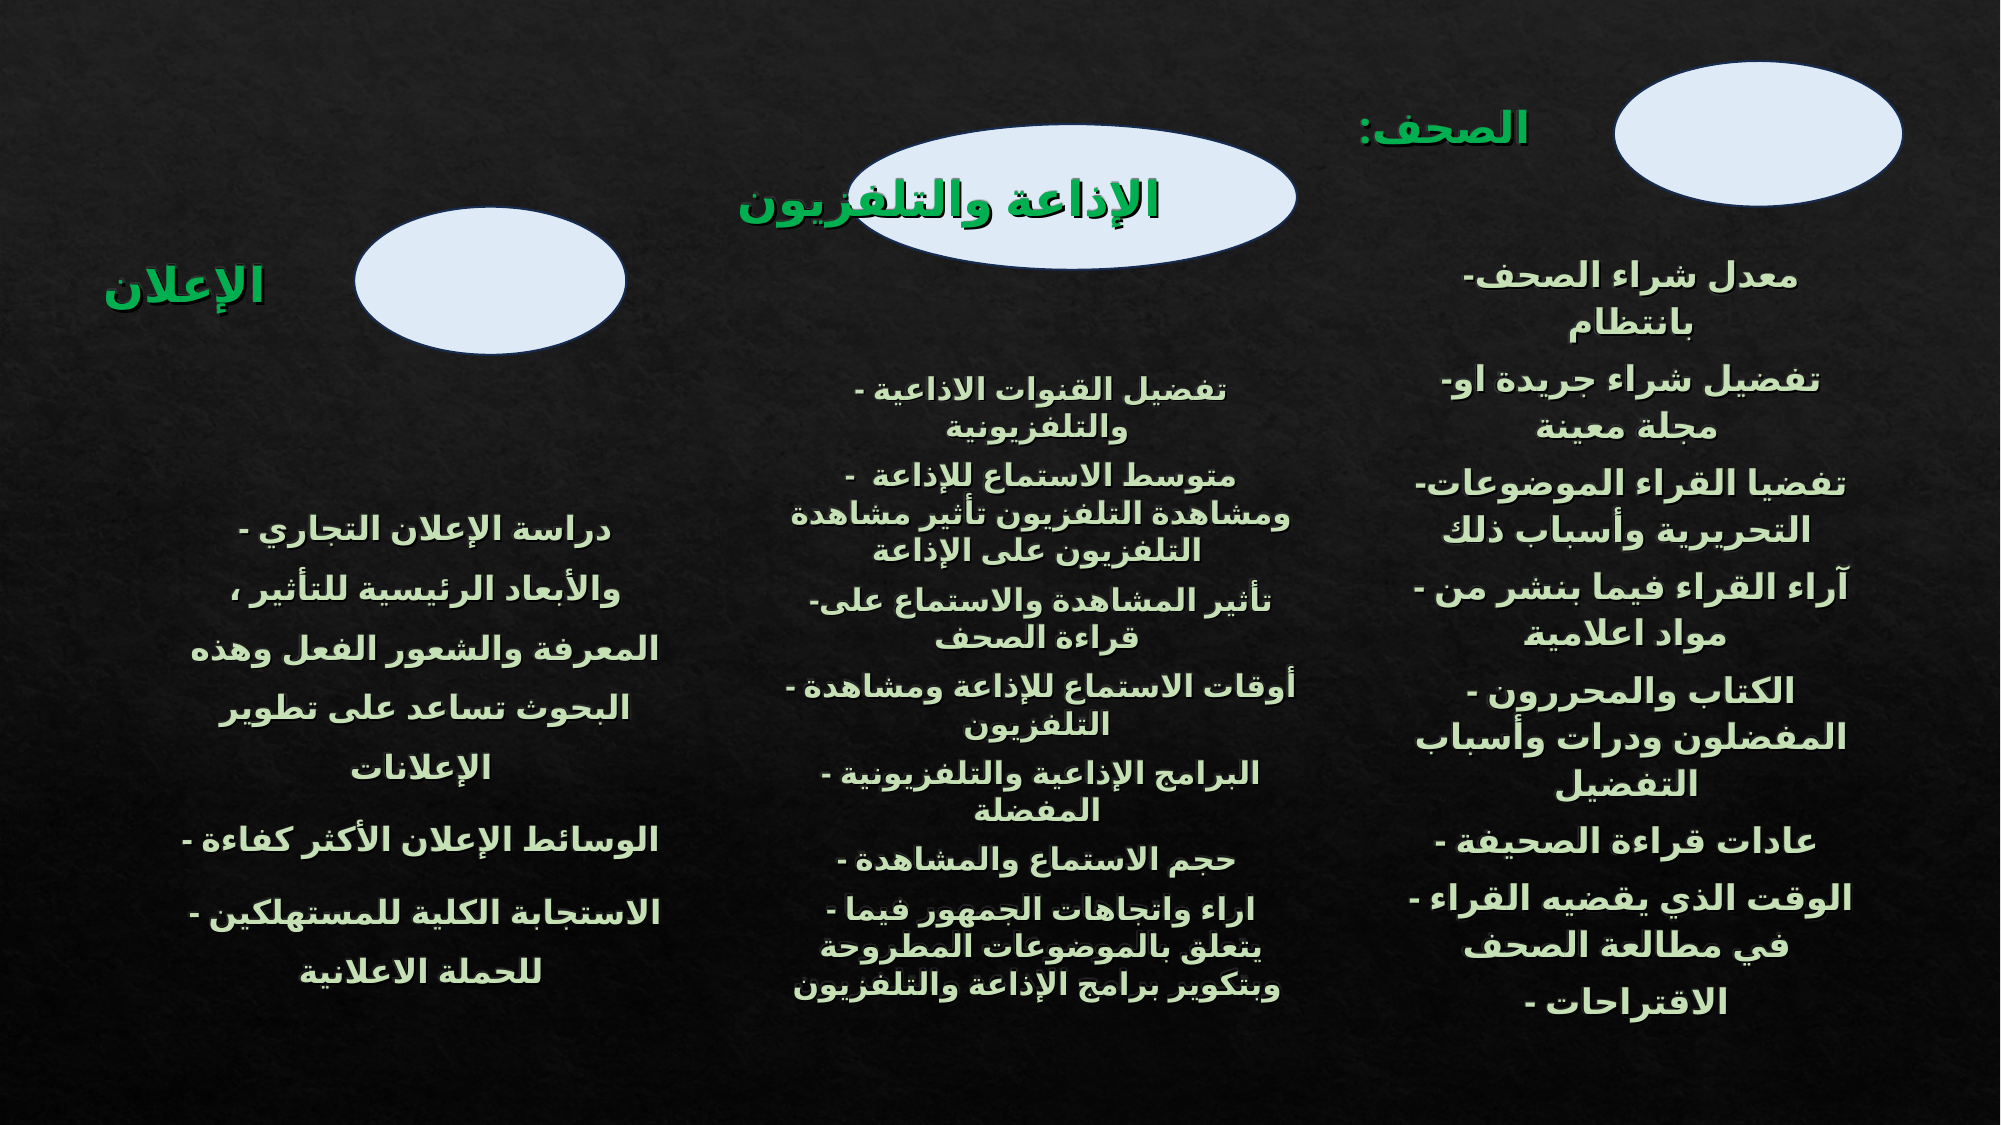

الصحف:
الإذاعة والتلفزيون
# الإعلان
-معدل شراء الصحف بانتظام
-تفضيل شراء جريدة او مجلة معينة
-تفضيا القراء الموضوعات التحريرية وأسباب ذلك
- آراء القراء فيما بنشر من مواد اعلامية
- الكتاب والمحررون المفضلون ودرات وأسباب التفضيل
- عادات قراءة الصحيفة
- الوقت الذي يقضيه القراء في مطالعة الصحف
- الاقتراحات
- تفضيل القنوات الاذاعية والتلفزيونية
- متوسط الاستماع للإذاعة ومشاهدة التلفزيون تأثير مشاهدة التلفزيون على الإذاعة
-تأثير المشاهدة والاستماع على قراءة الصحف
- أوقات الاستماع للإذاعة ومشاهدة التلفزيون
- البرامج الإذاعية والتلفزيونية المفضلة
- حجم الاستماع والمشاهدة
- اراء واتجاهات الجمهور فيما يتعلق بالموضوعات المطروحة وبتكوير برامج الإذاعة والتلفزيون
- دراسة الإعلان التجاري والأبعاد الرئيسية للتأثير ، المعرفة والشعور الفعل وهذه البحوث تساعد على تطوير الإعلانات
- الوسائط الإعلان الأكثر كفاءة
- الاستجابة الكلية للمستهلكين للحملة الاعلانية